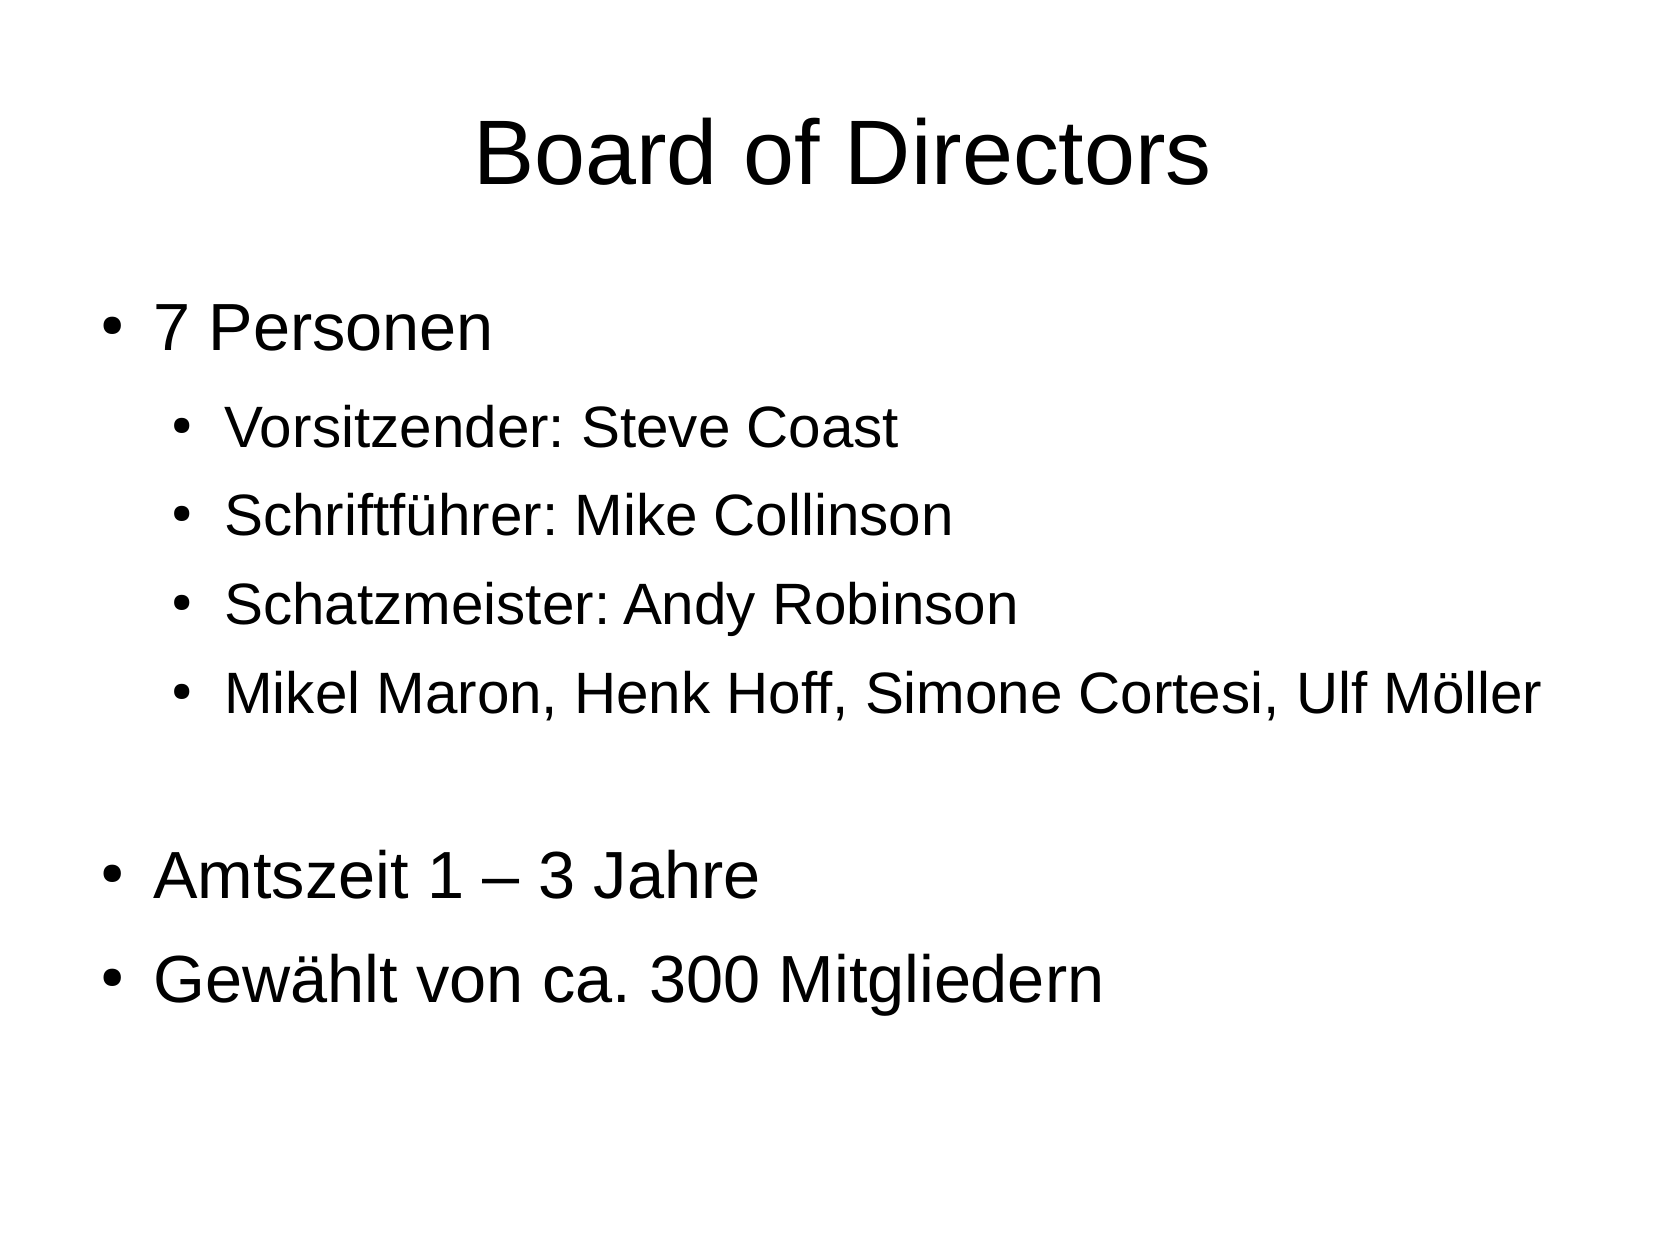

# Board of Directors
7 Personen
Vorsitzender: Steve Coast
Schriftführer: Mike Collinson
Schatzmeister: Andy Robinson
Mikel Maron, Henk Hoff, Simone Cortesi, Ulf Möller
Amtszeit 1 – 3 Jahre
Gewählt von ca. 300 Mitgliedern